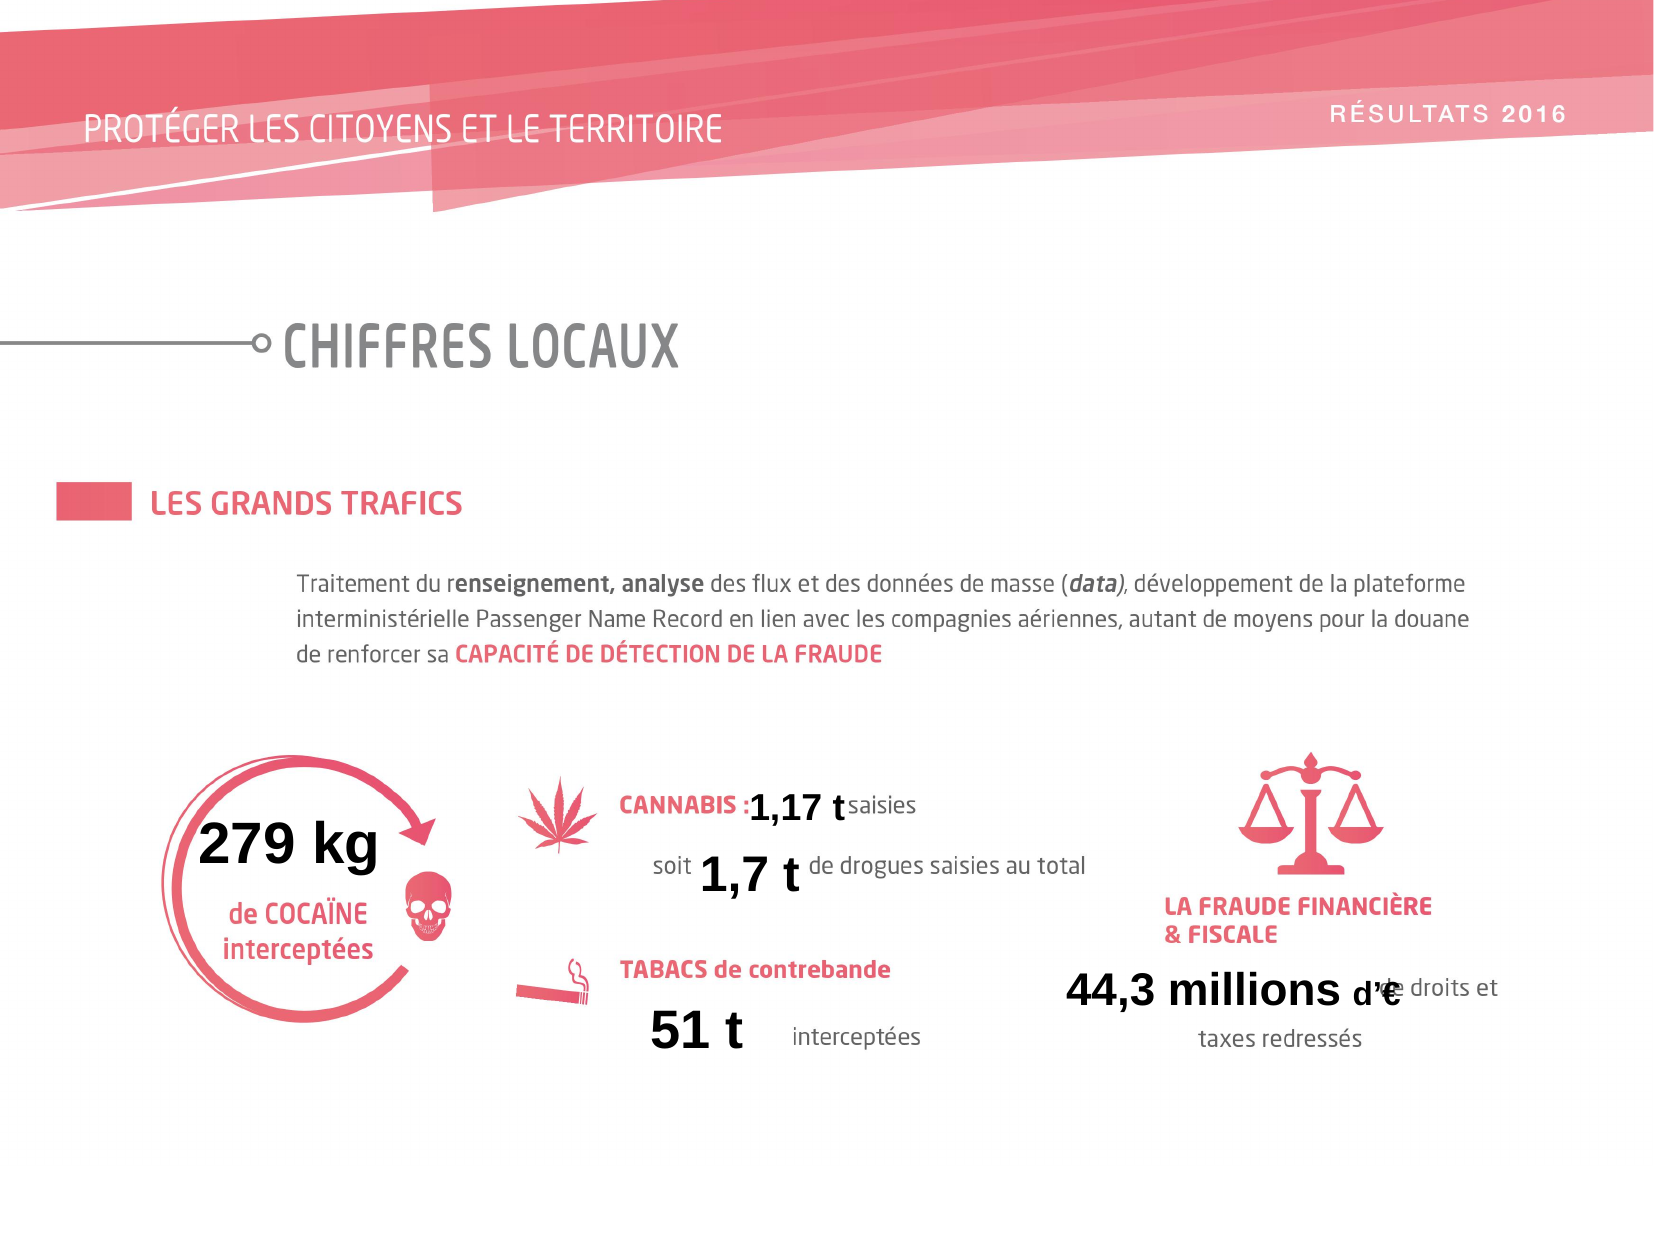

1,17 t
279 kg
1,7 t
44,3 millions d’€
51 t
9